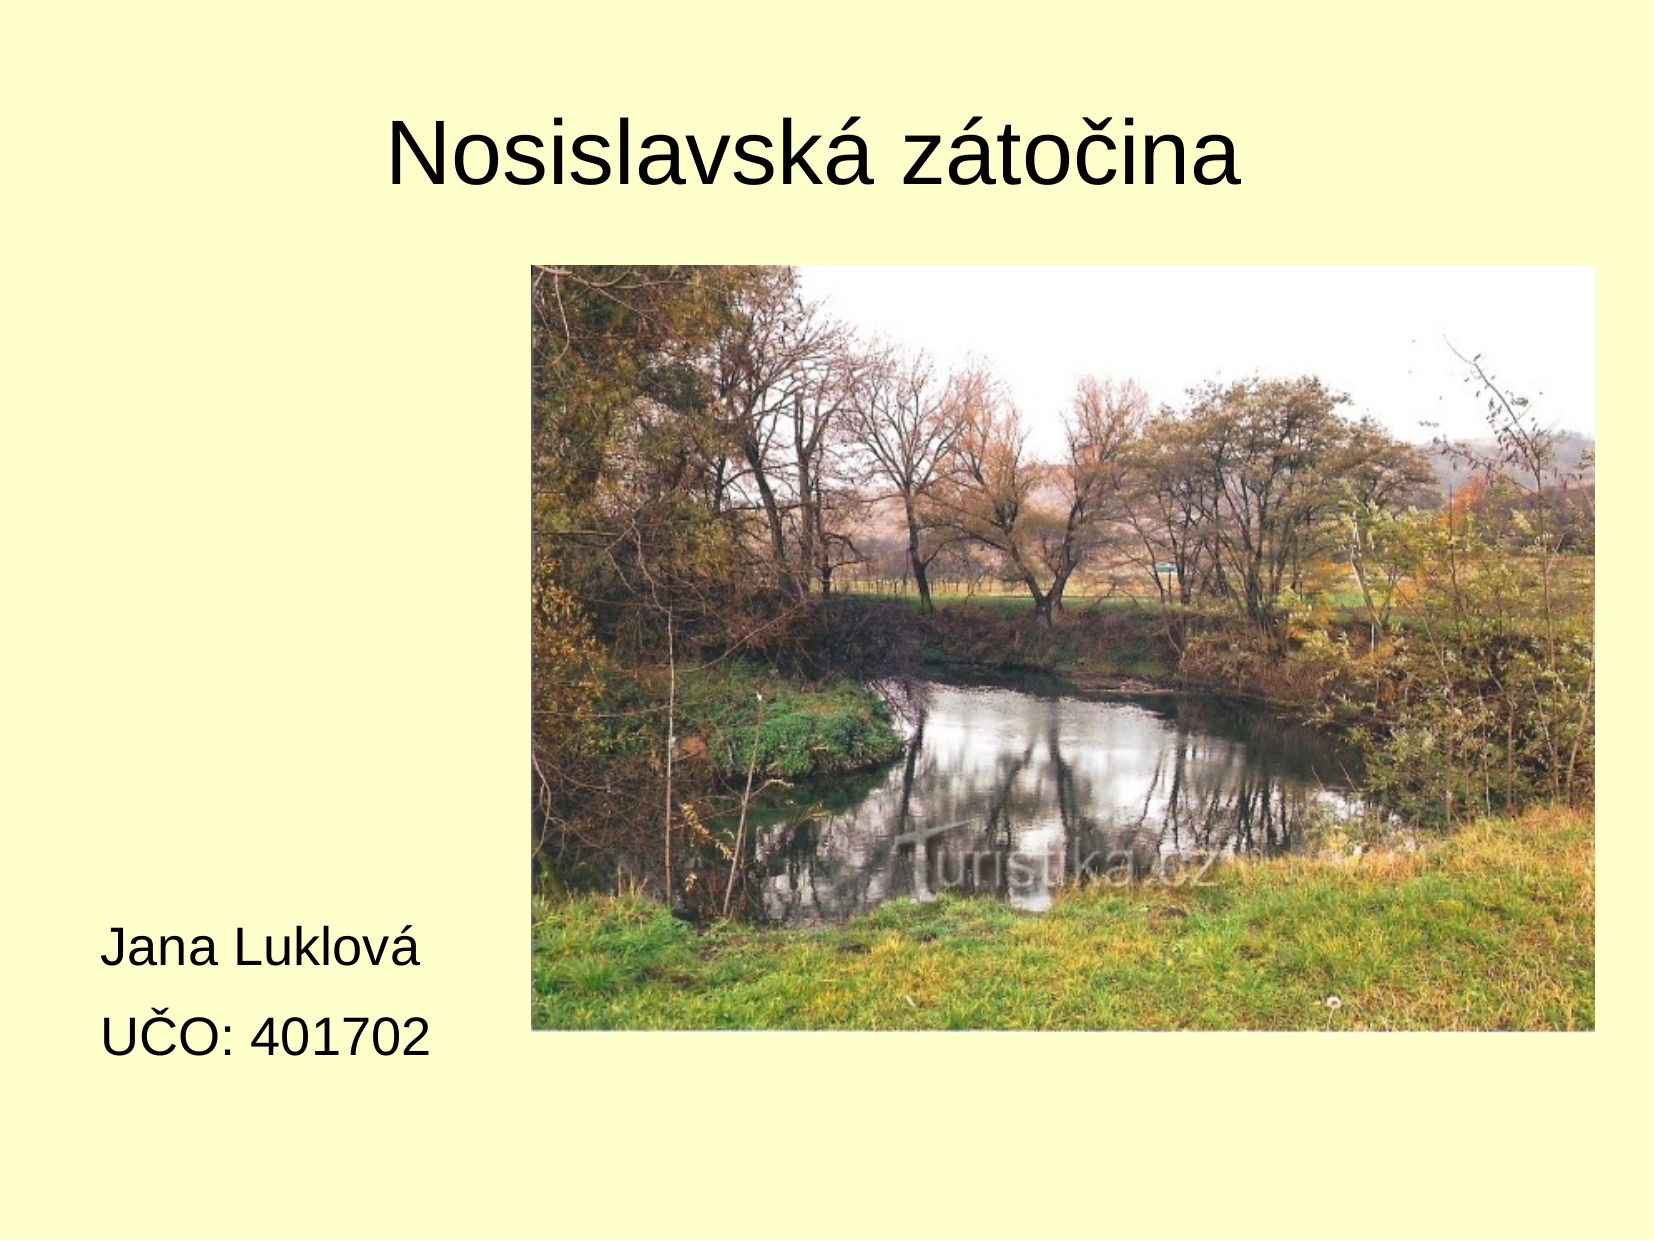

# Nosislavská zátočina
Jana Luklová
UČO: 401702